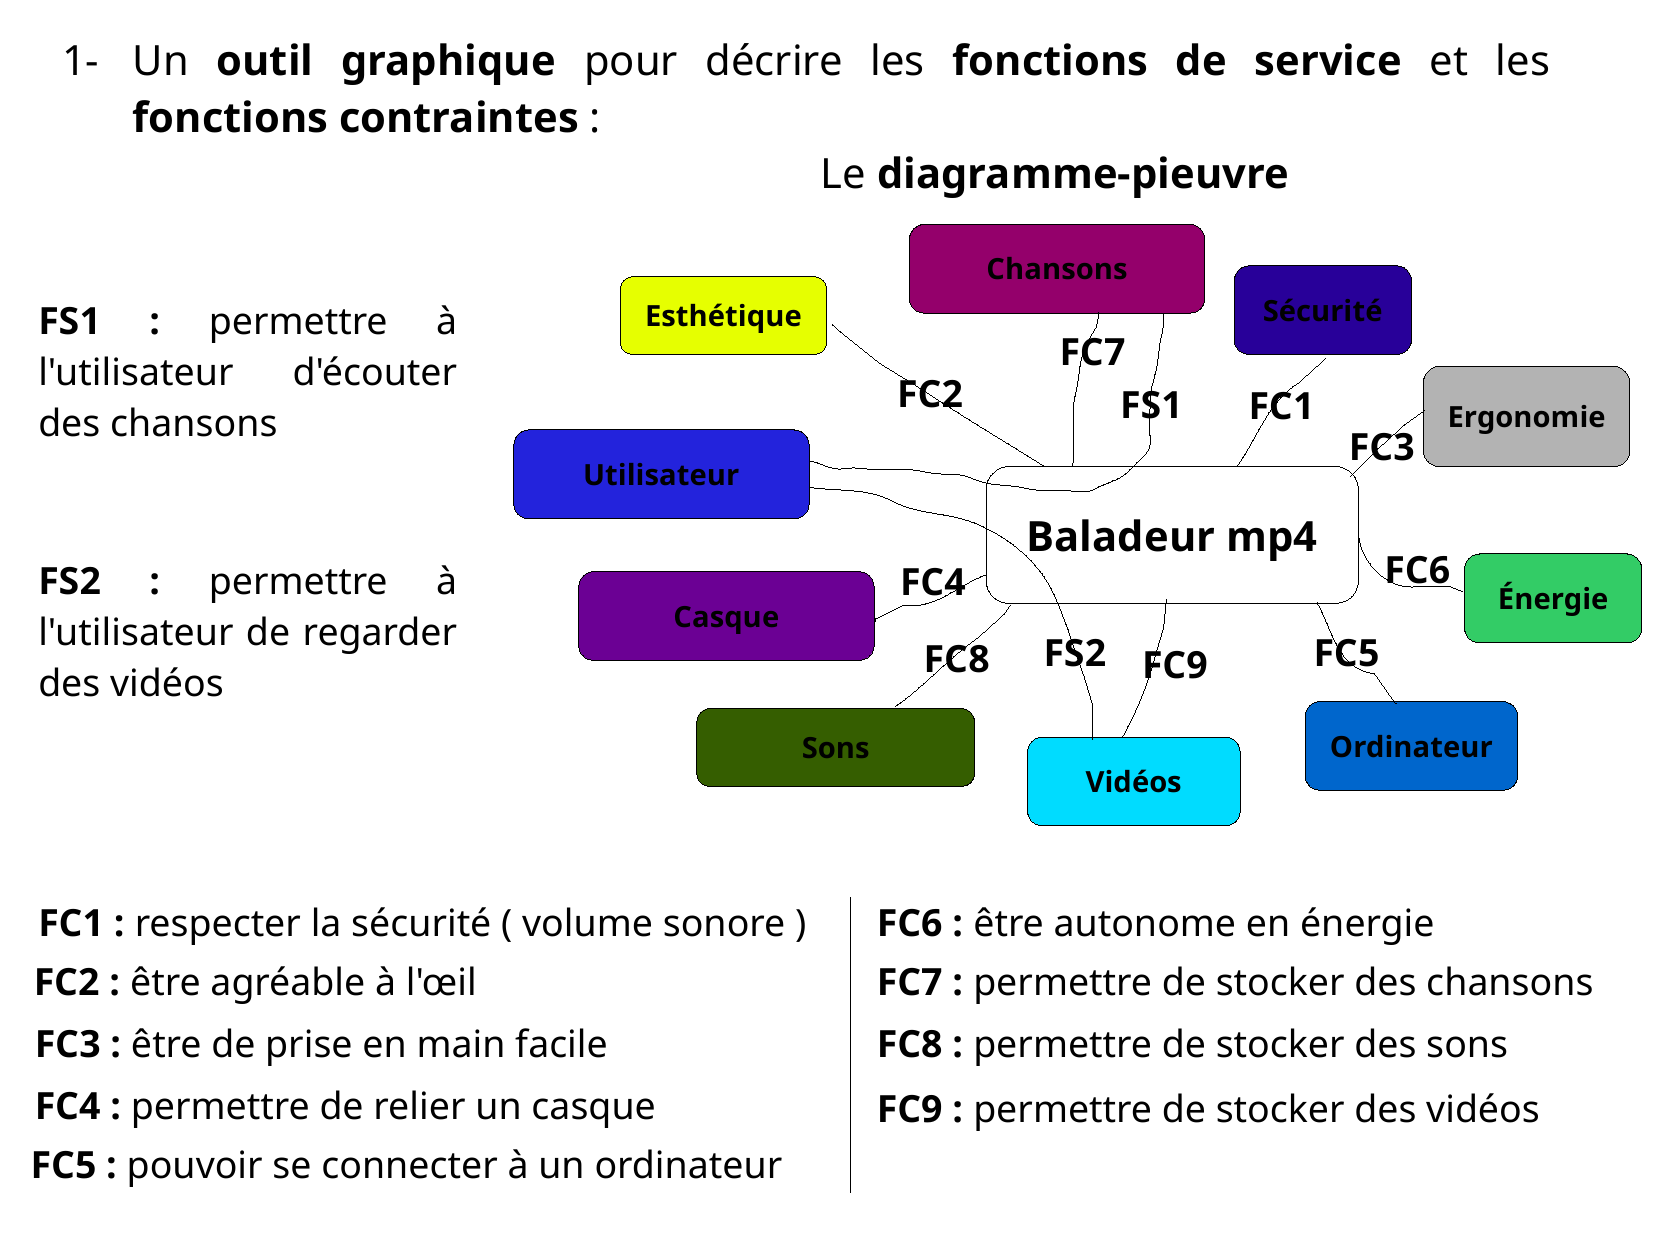

1-
Un outil graphique pour décrire les fonctions de service et les fonctions contraintes :
Le diagramme-pieuvre
Chansons
Sécurité
Esthétique
FS1 : permettre à l'utilisateur d'écouter des chansons
FC7
FC2
Ergonomie
FS1
FC1
FC3
Utilisateur
Baladeur mp4
FC6
FS2 : permettre à l'utilisateur de regarder des vidéos
FC4
Énergie
Casque
FC5
FS2
FC8
FC9
Ordinateur
Sons
Vidéos
FC6 : être autonome en énergie
FC1 : respecter la sécurité ( volume sonore )
FC2 : être agréable à l'œil
FC7 : permettre de stocker des chansons
FC3 : être de prise en main facile
FC8 : permettre de stocker des sons
FC4 : permettre de relier un casque
FC9 : permettre de stocker des vidéos
FC5 : pouvoir se connecter à un ordinateur